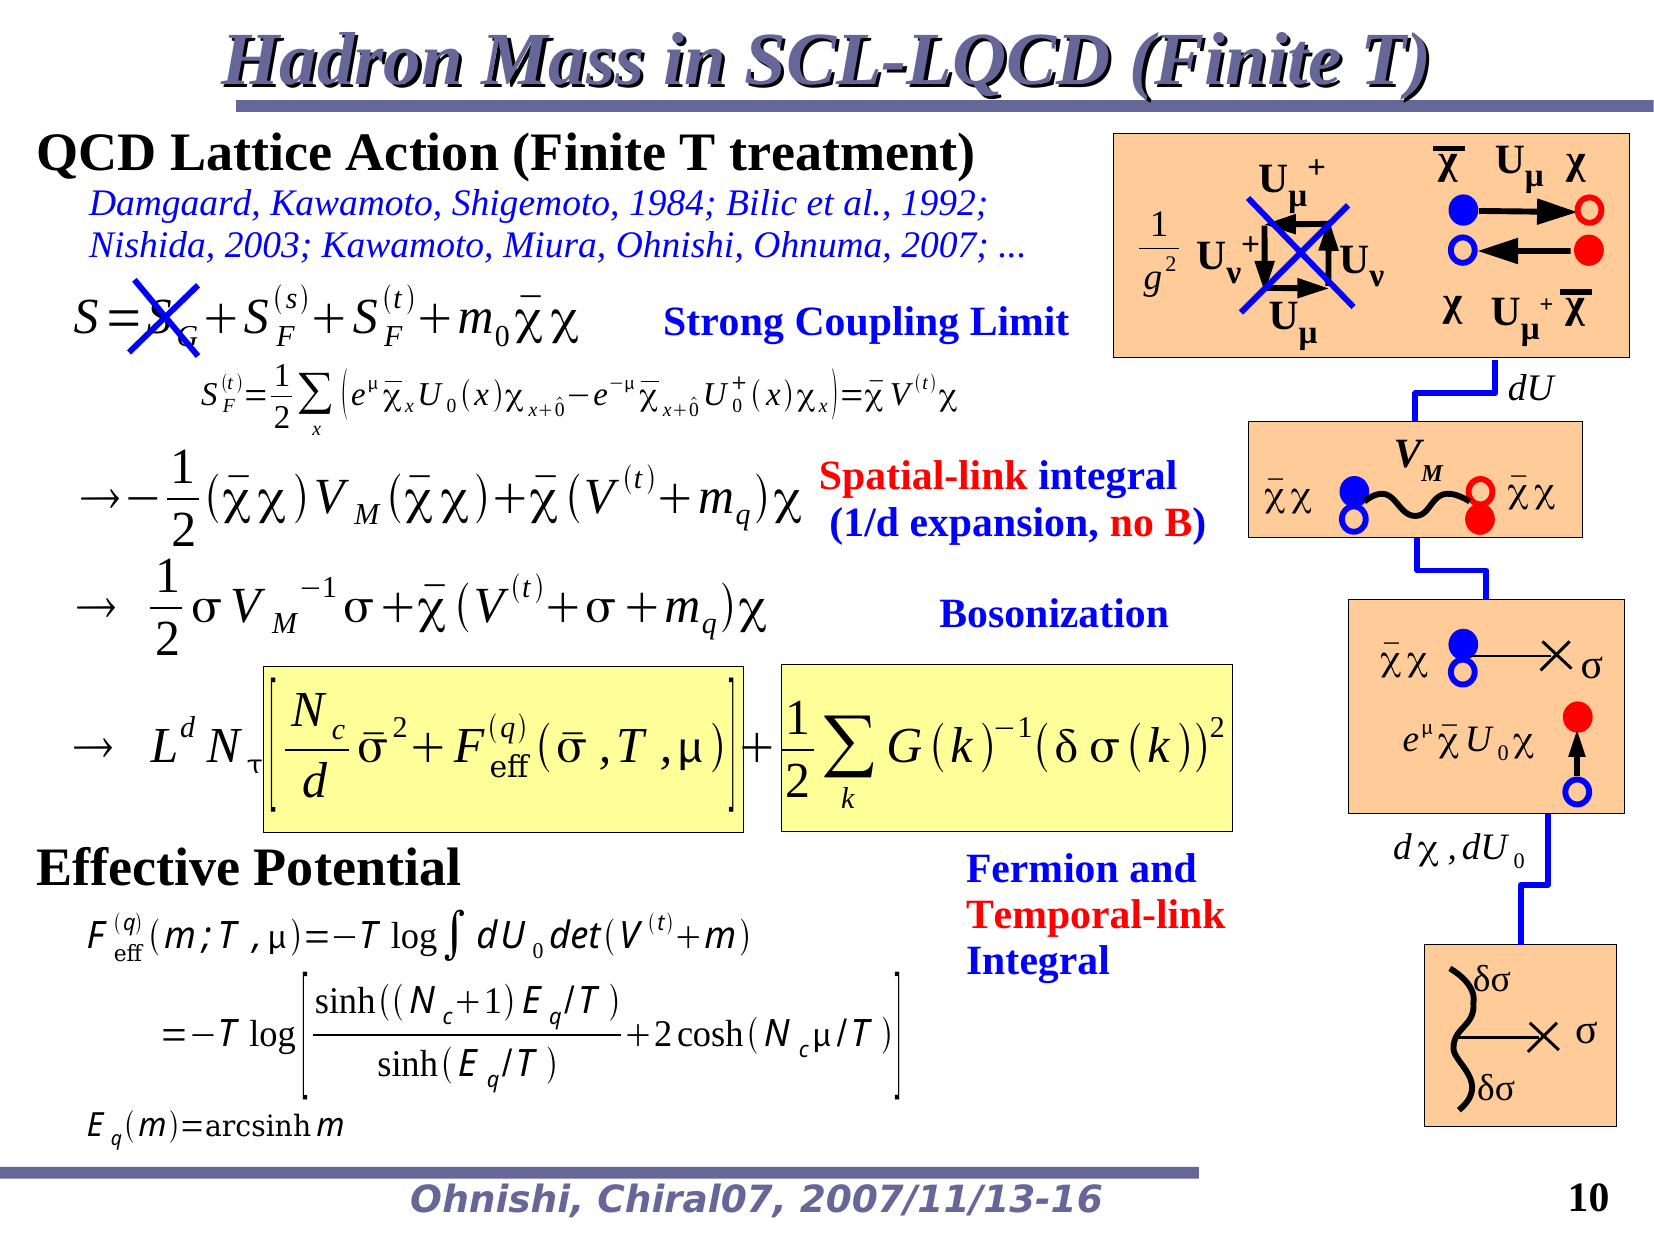

# Hadron Mass in SCL-LQCD (Finite T)
QCD Lattice Action (Finite T treatment)
Damgaard, Kawamoto, Shigemoto, 1984; Bilic et al., 1992;
Nishida, 2003; Kawamoto, Miura, Ohnishi, Ohnuma, 2007; ...
Effective Potential
χ
χ
Uμ
Uμ+
Uν+
Uν
Uμ
χ
χ
Uμ+
Strong Coupling Limit
dU
VM
Spatial-link integral
 (1/d expansion, no B)
σ
Bosonization
Fermion and
Temporal-link
Integral
δσ
σ
δσ